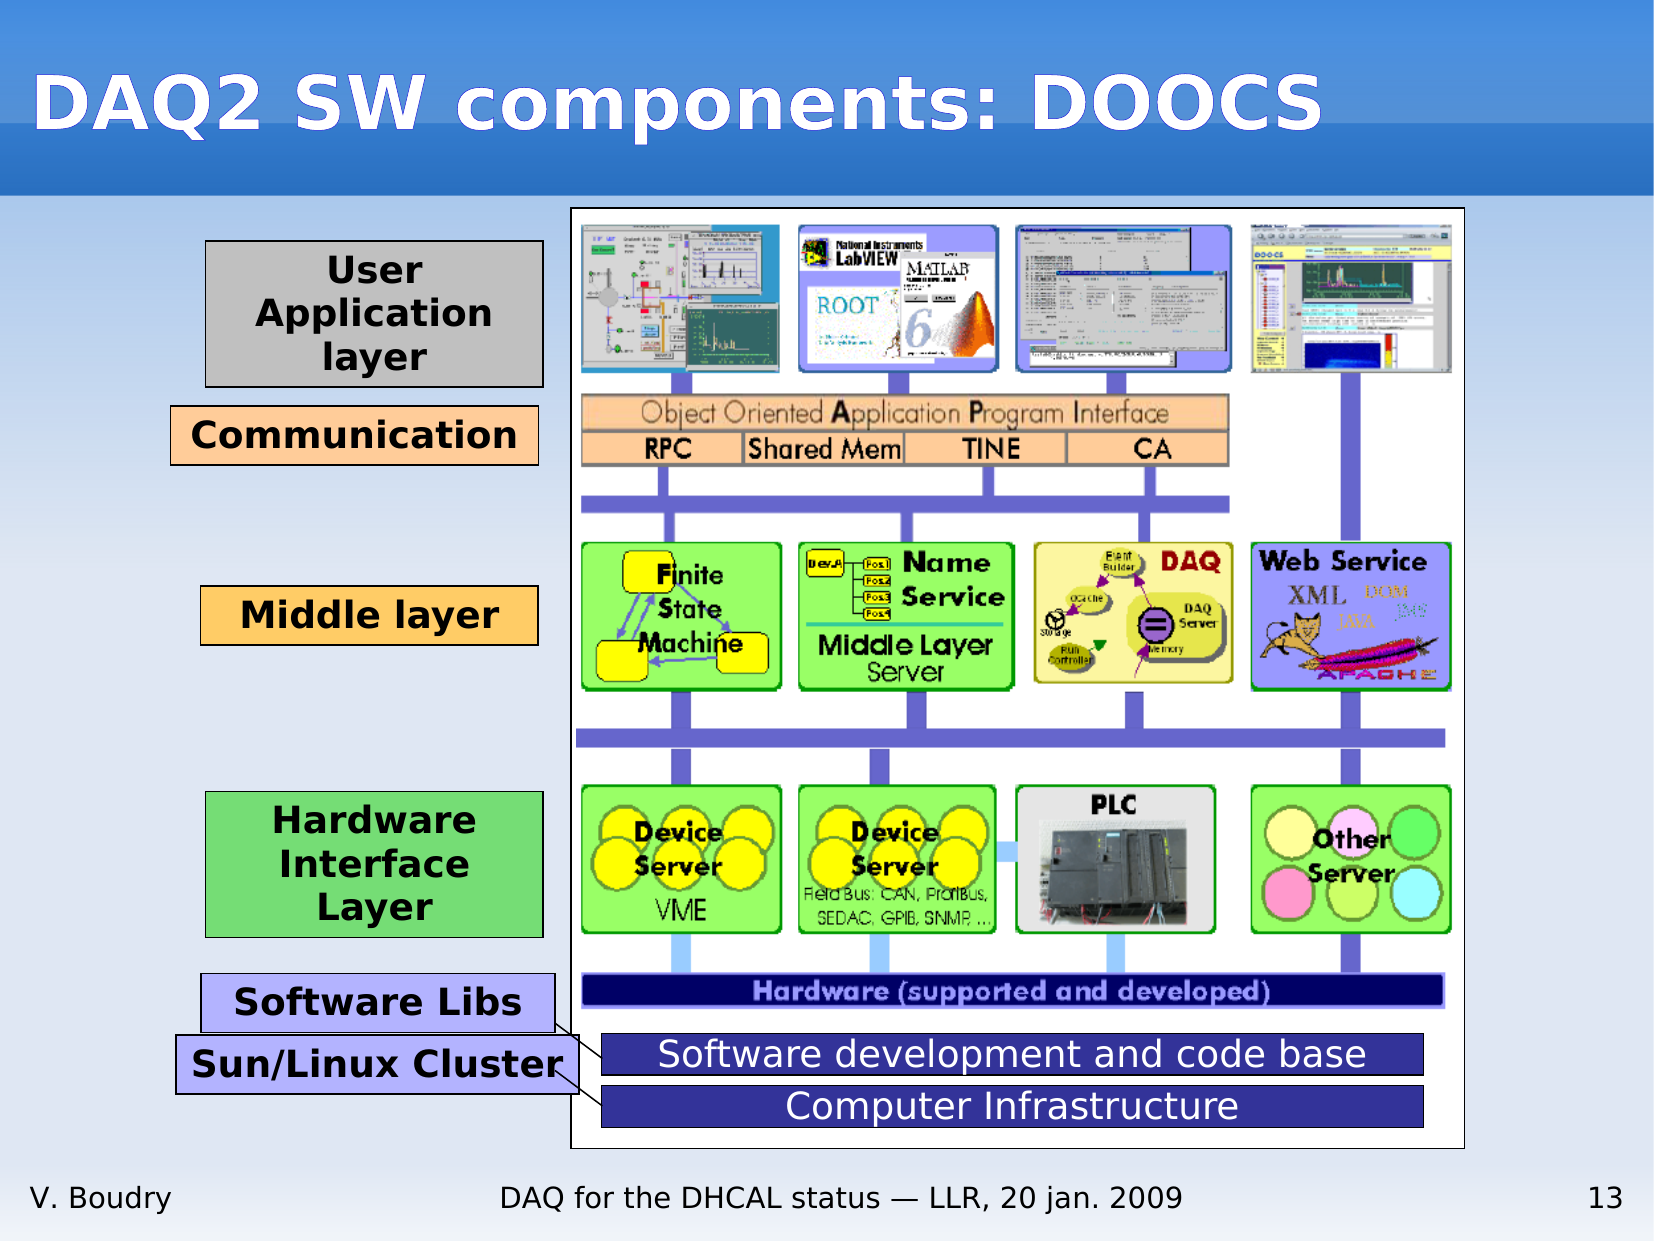

# DAQ2 SW components: DOOCS
Software development and code base
Computer Infrastructure
User
Application layer
Communication
Middle layer
Hardware Interface Layer
Software Libs
Sun/Linux Cluster
DAQ for the DHCAL status — LLR, 20 jan. 2009
13